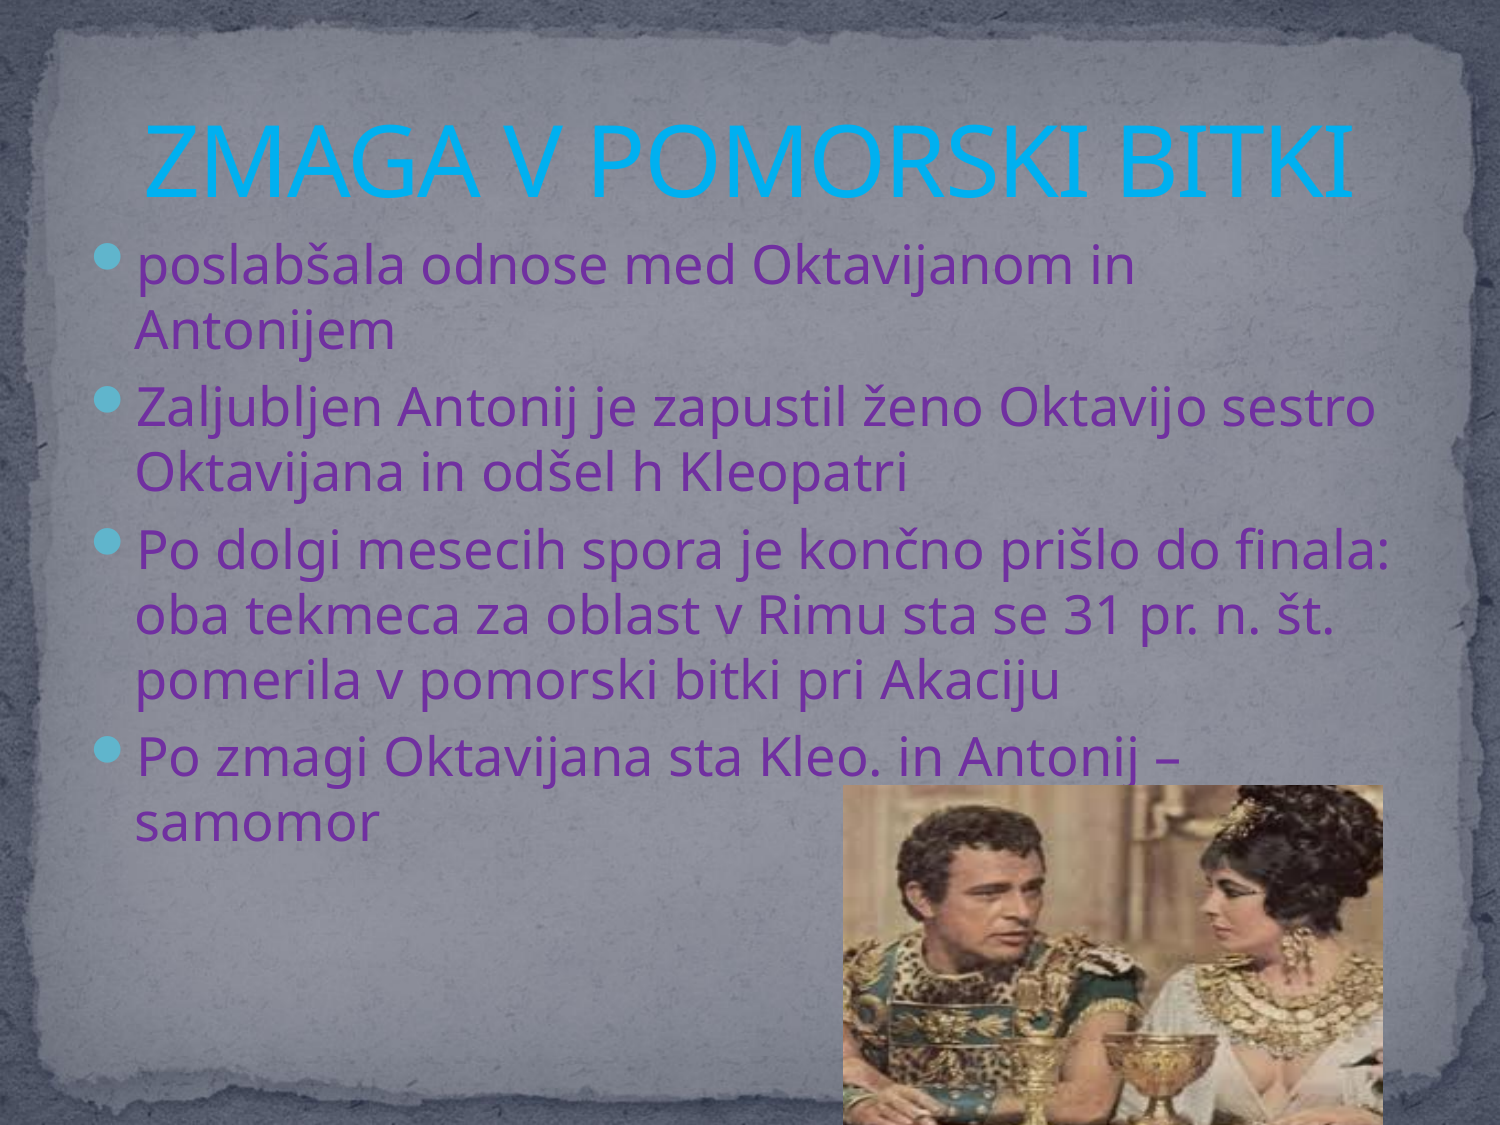

ZMAGA V POMORSKI BITKI
# poslabšala odnose med Oktavijanom in Antonijem
Zaljubljen Antonij je zapustil ženo Oktavijo sestro Oktavijana in odšel h Kleopatri
Po dolgi mesecih spora je končno prišlo do finala: oba tekmeca za oblast v Rimu sta se 31 pr. n. št. pomerila v pomorski bitki pri Akaciju
Po zmagi Oktavijana sta Kleo. in Antonij – samomor